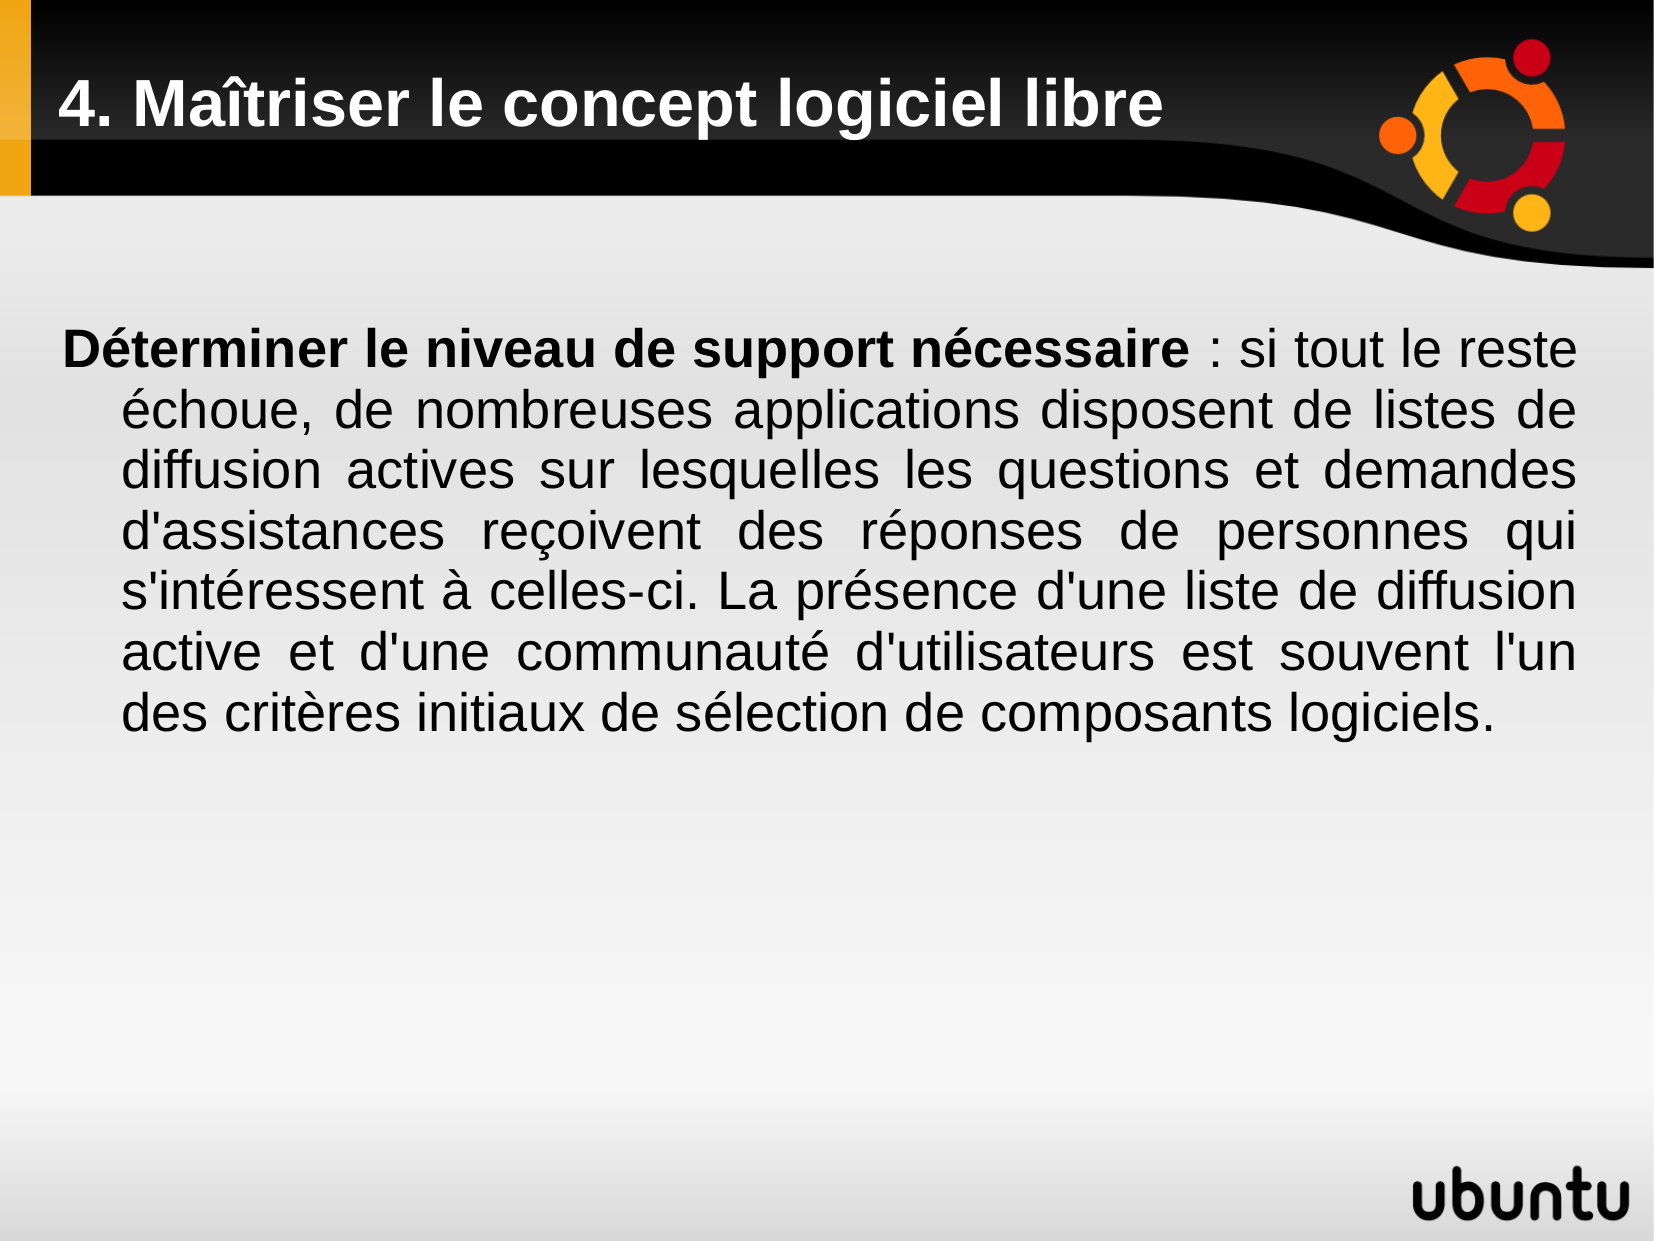

# 4. Maîtriser le concept logiciel libre
Déterminer le niveau de support nécessaire : si tout le reste échoue, de nombreuses applications disposent de listes de diffusion actives sur lesquelles les questions et demandes d'assistances reçoivent des réponses de personnes qui s'intéressent à celles-ci. La présence d'une liste de diffusion active et d'une communauté d'utilisateurs est souvent l'un des critères initiaux de sélection de composants logiciels.